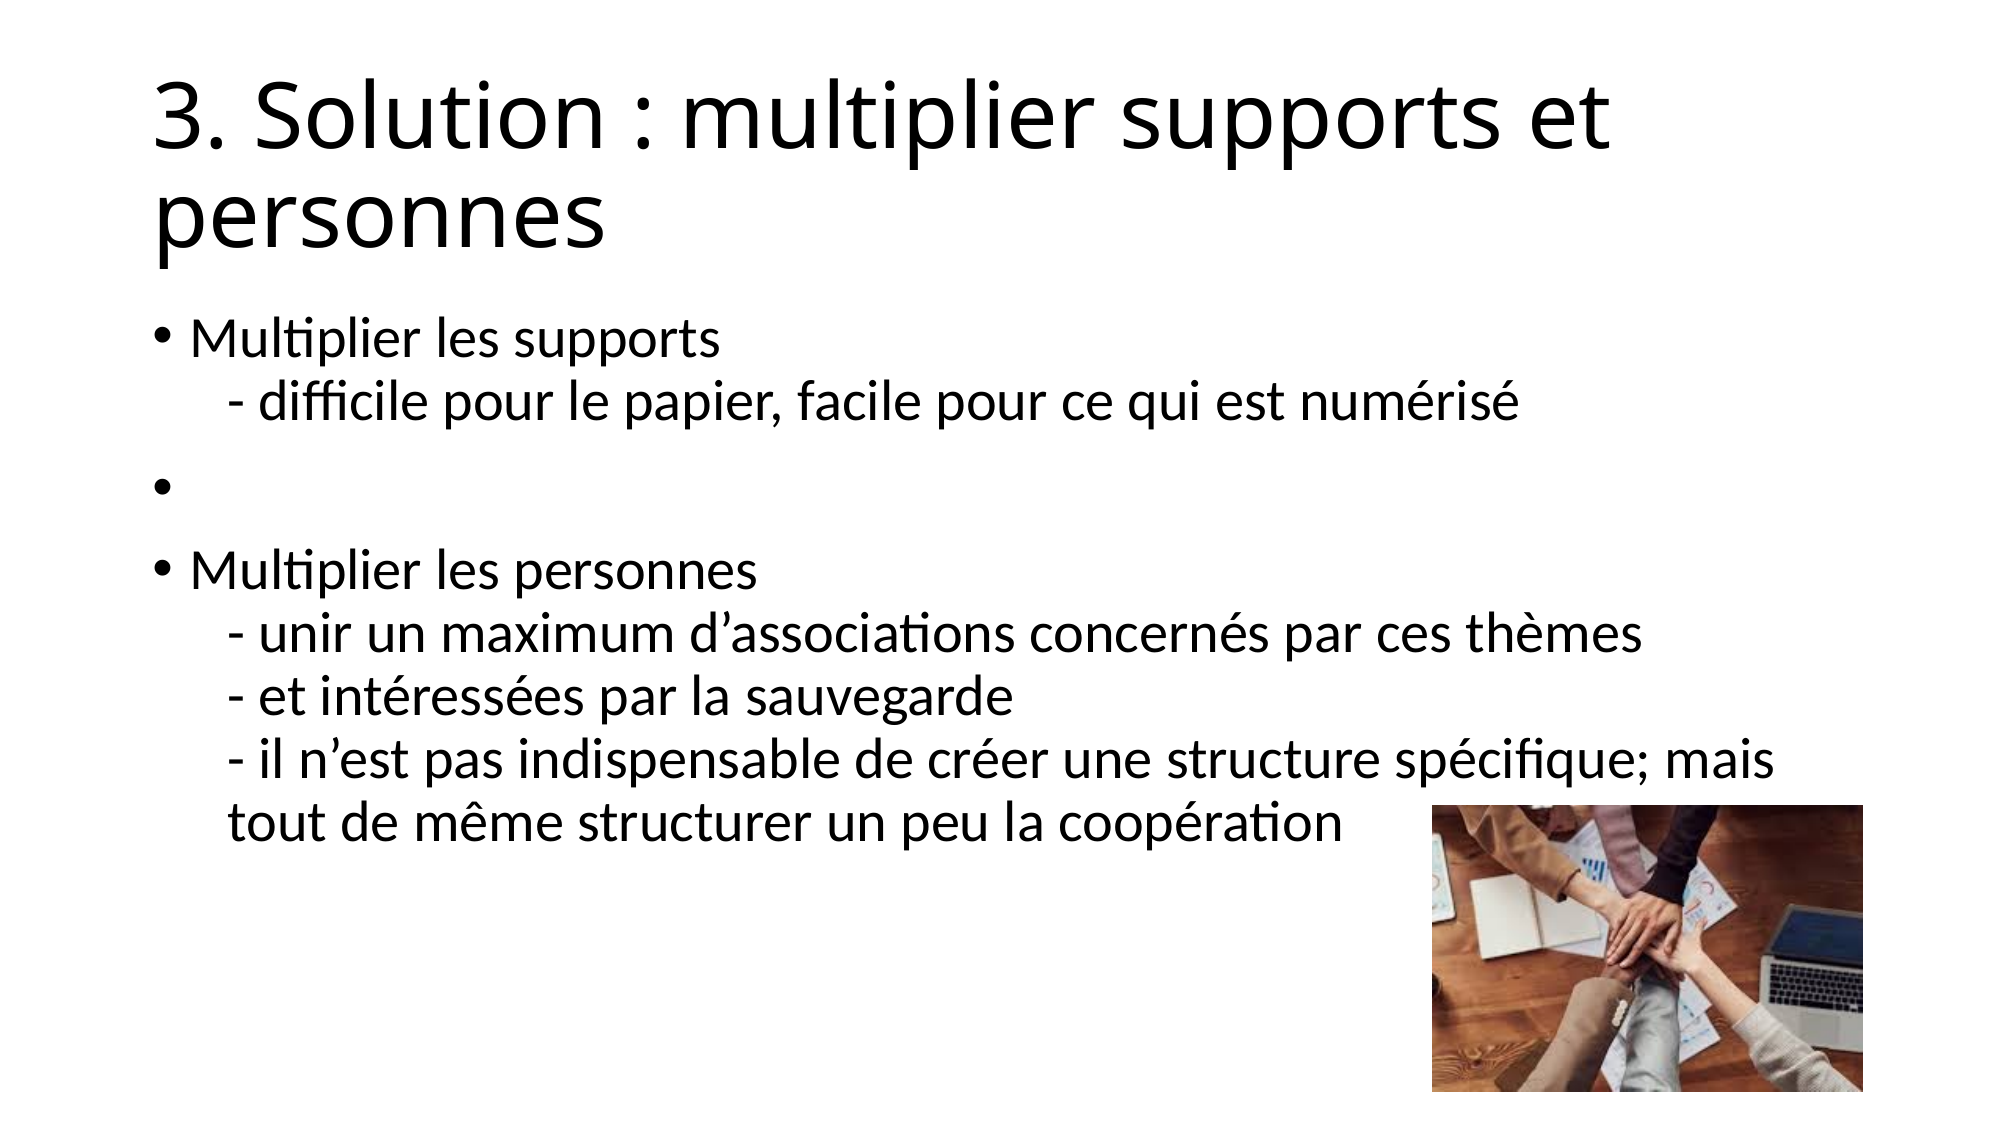

# 3. Solution : multiplier supports et personnes
Multiplier les supports
- difficile pour le papier, facile pour ce qui est numérisé
Multiplier les personnes
- unir un maximum d’associations concernés par ces thèmes
- et intéressées par la sauvegarde
- il n’est pas indispensable de créer une structure spécifique; mais tout de même structurer un peu la coopération